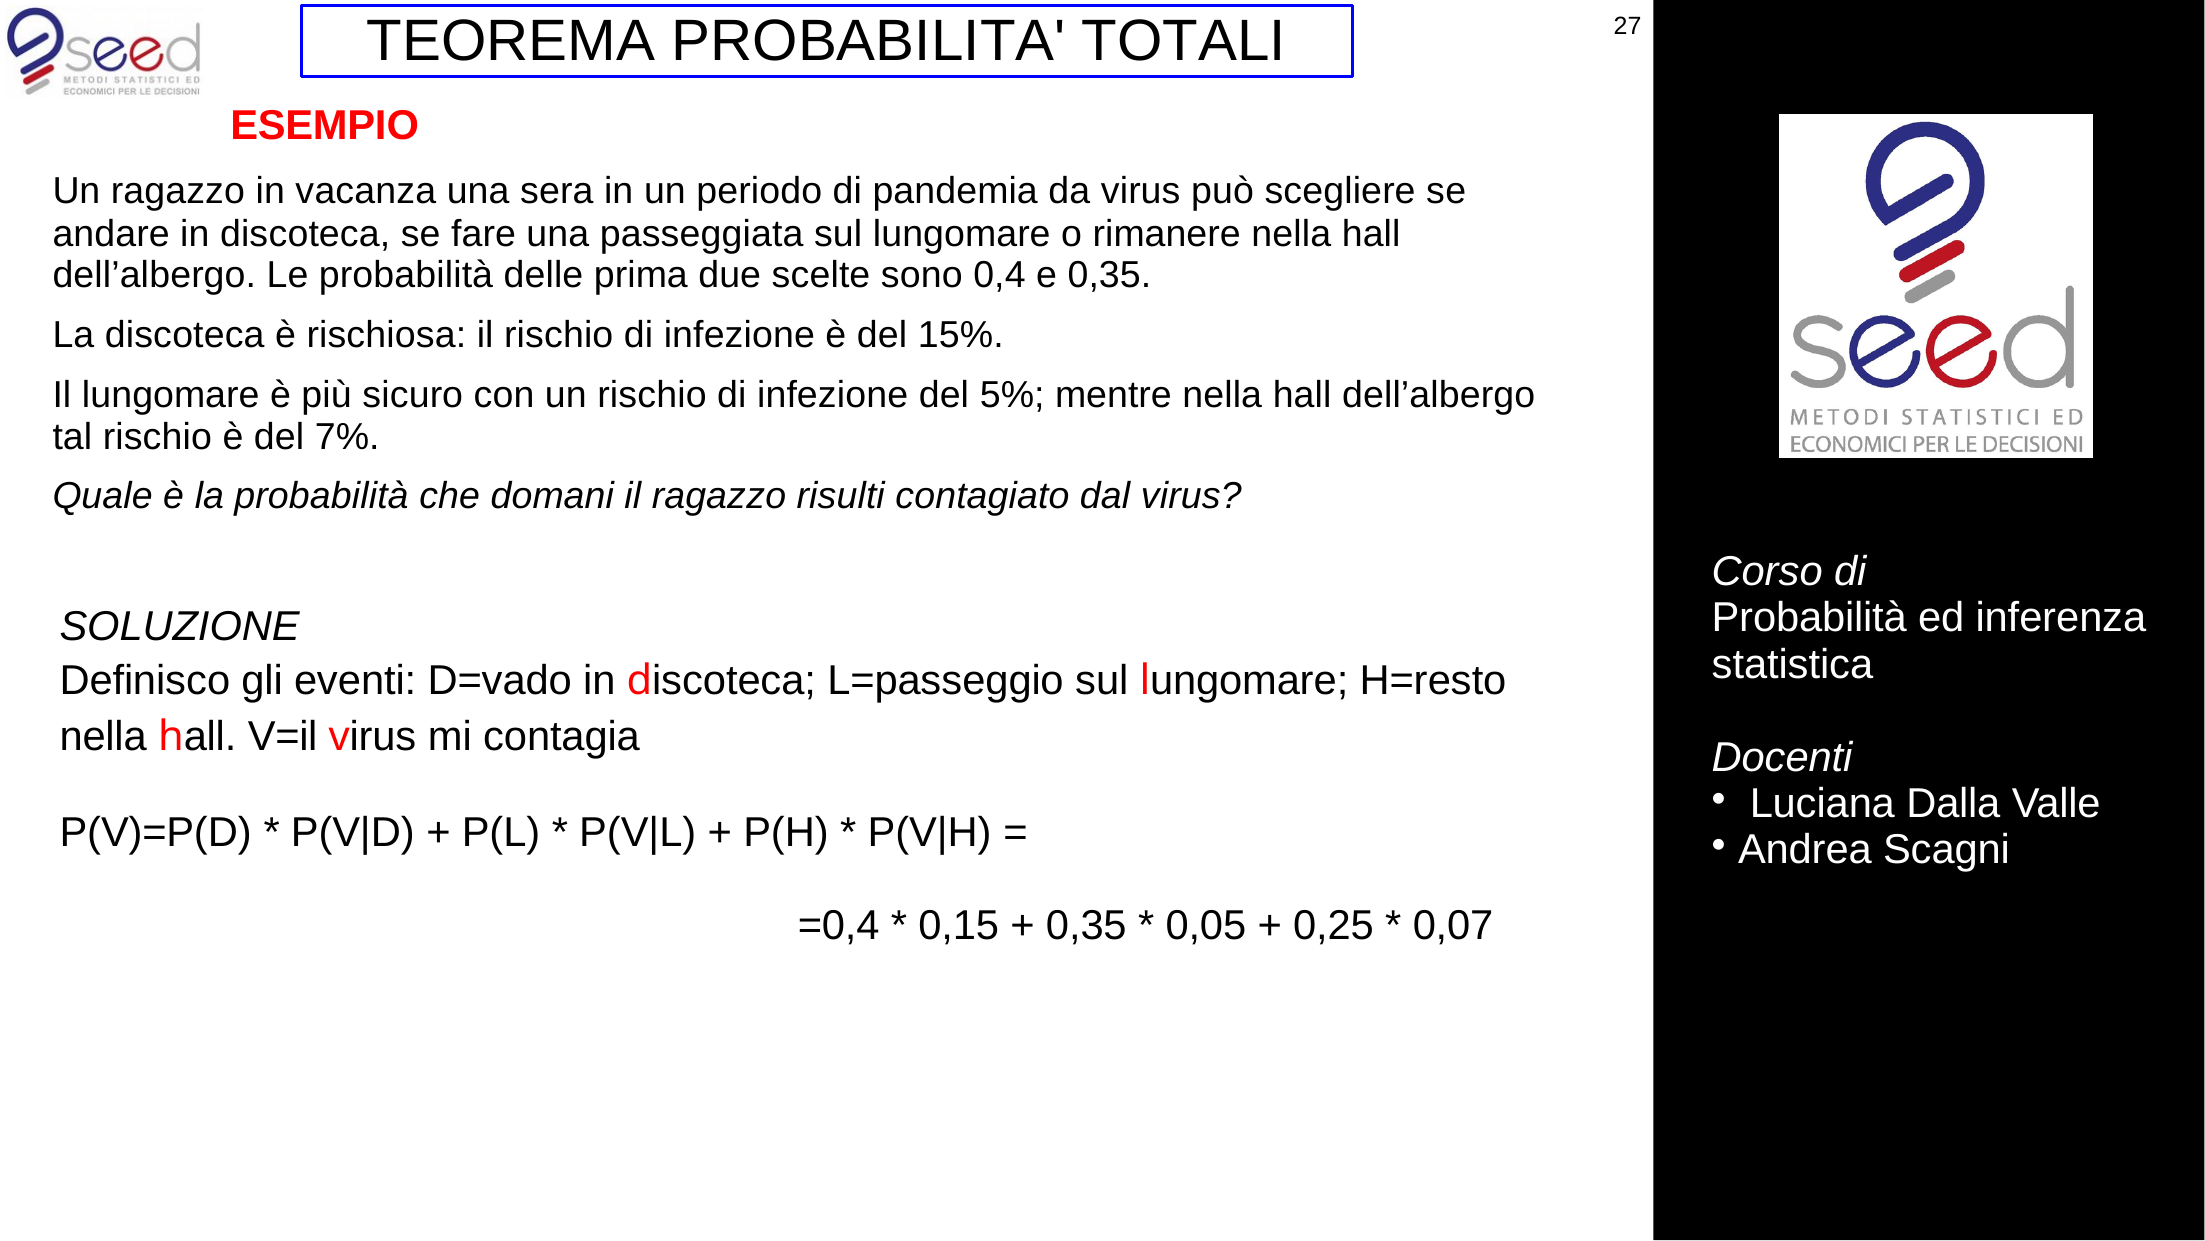

TEOREMA PROBABILITA' TOTALI
ESEMPIO
Un ragazzo in vacanza una sera in un periodo di pandemia da virus può scegliere se andare in discoteca, se fare una passeggiata sul lungomare o rimanere nella hall dell’albergo. Le probabilità delle prima due scelte sono 0,4 e 0,35.
La discoteca è rischiosa: il rischio di infezione è del 15%.
Il lungomare è più sicuro con un rischio di infezione del 5%; mentre nella hall dell’albergo tal rischio è del 7%.
Quale è la probabilità che domani il ragazzo risulti contagiato dal virus?
SOLUZIONE
Definisco gli eventi: D=vado in discoteca; L=passeggio sul lungomare; H=resto nella hall. V=il virus mi contagia
P(V)=P(D) * P(V|D) + P(L) * P(V|L) + P(H) * P(V|H) =
										=0,4 * 0,15 + 0,35 * 0,05 + 0,25 * 0,07